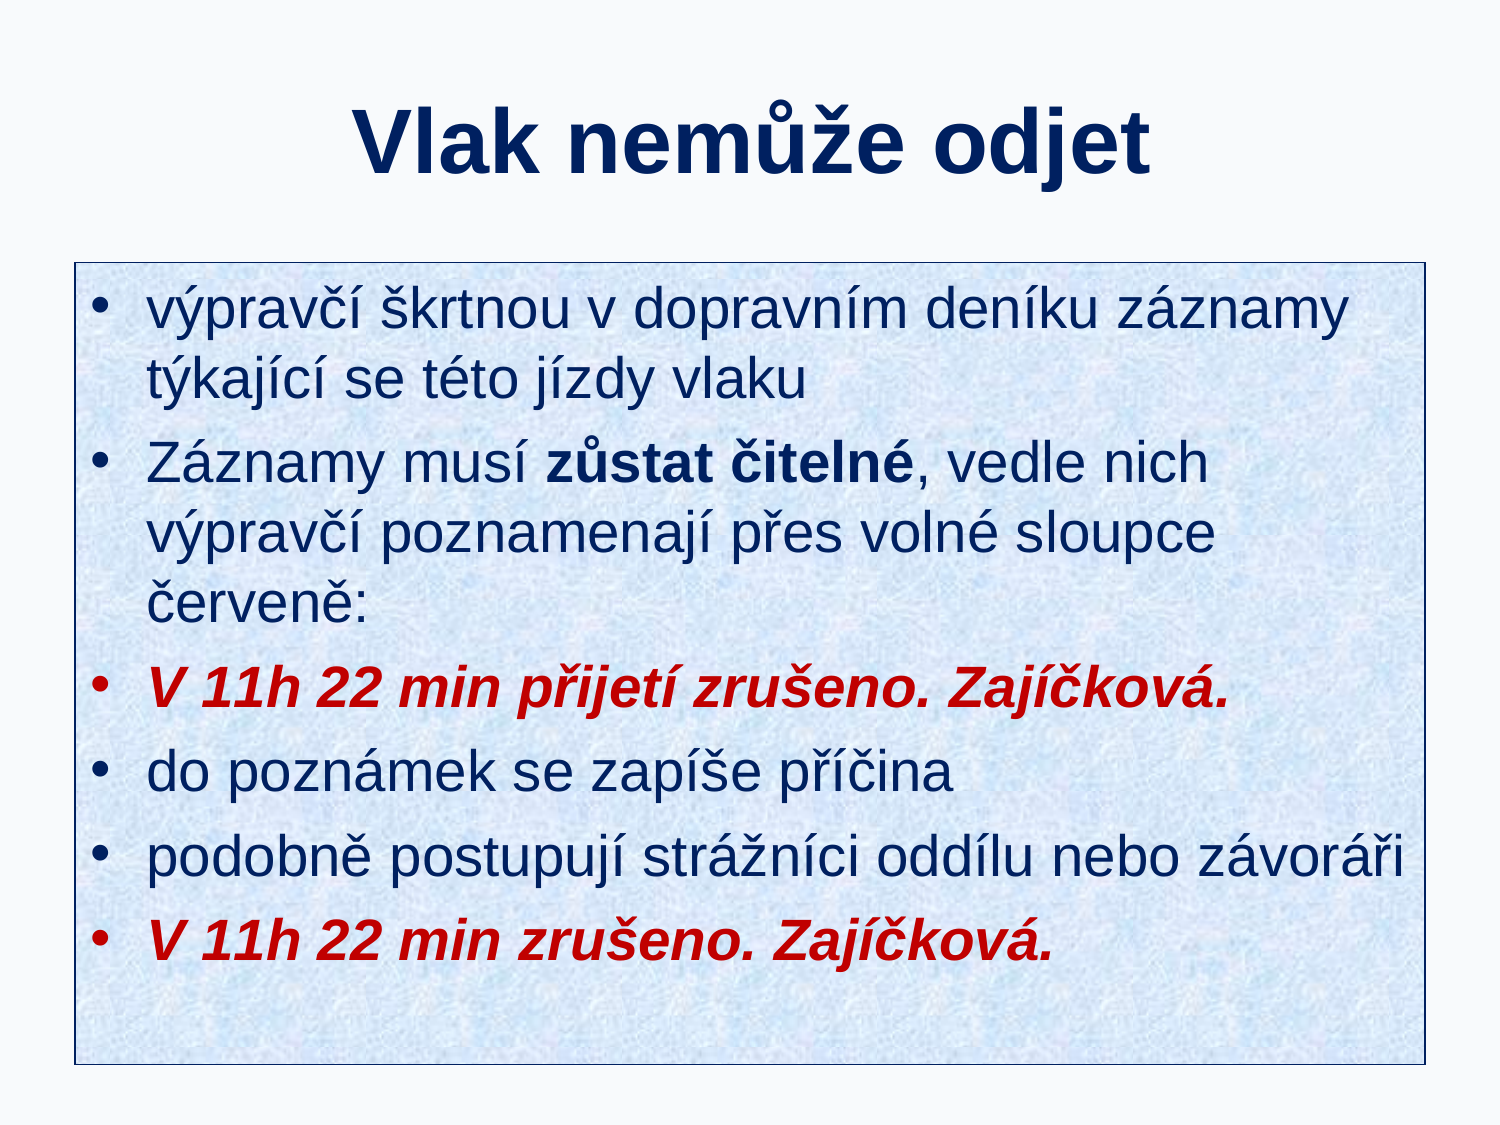

# Vlak nemůže odjet
výpravčí škrtnou v dopravním deníku záznamy týkající se této jízdy vlaku
Záznamy musí zůstat čitelné, vedle nich výpravčí poznamenají přes volné sloupce červeně:
V 11h 22 min přijetí zrušeno. Zajíčková.
do poznámek se zapíše příčina
podobně postupují strážníci oddílu nebo závoráři
V 11h 22 min zrušeno. Zajíčková.